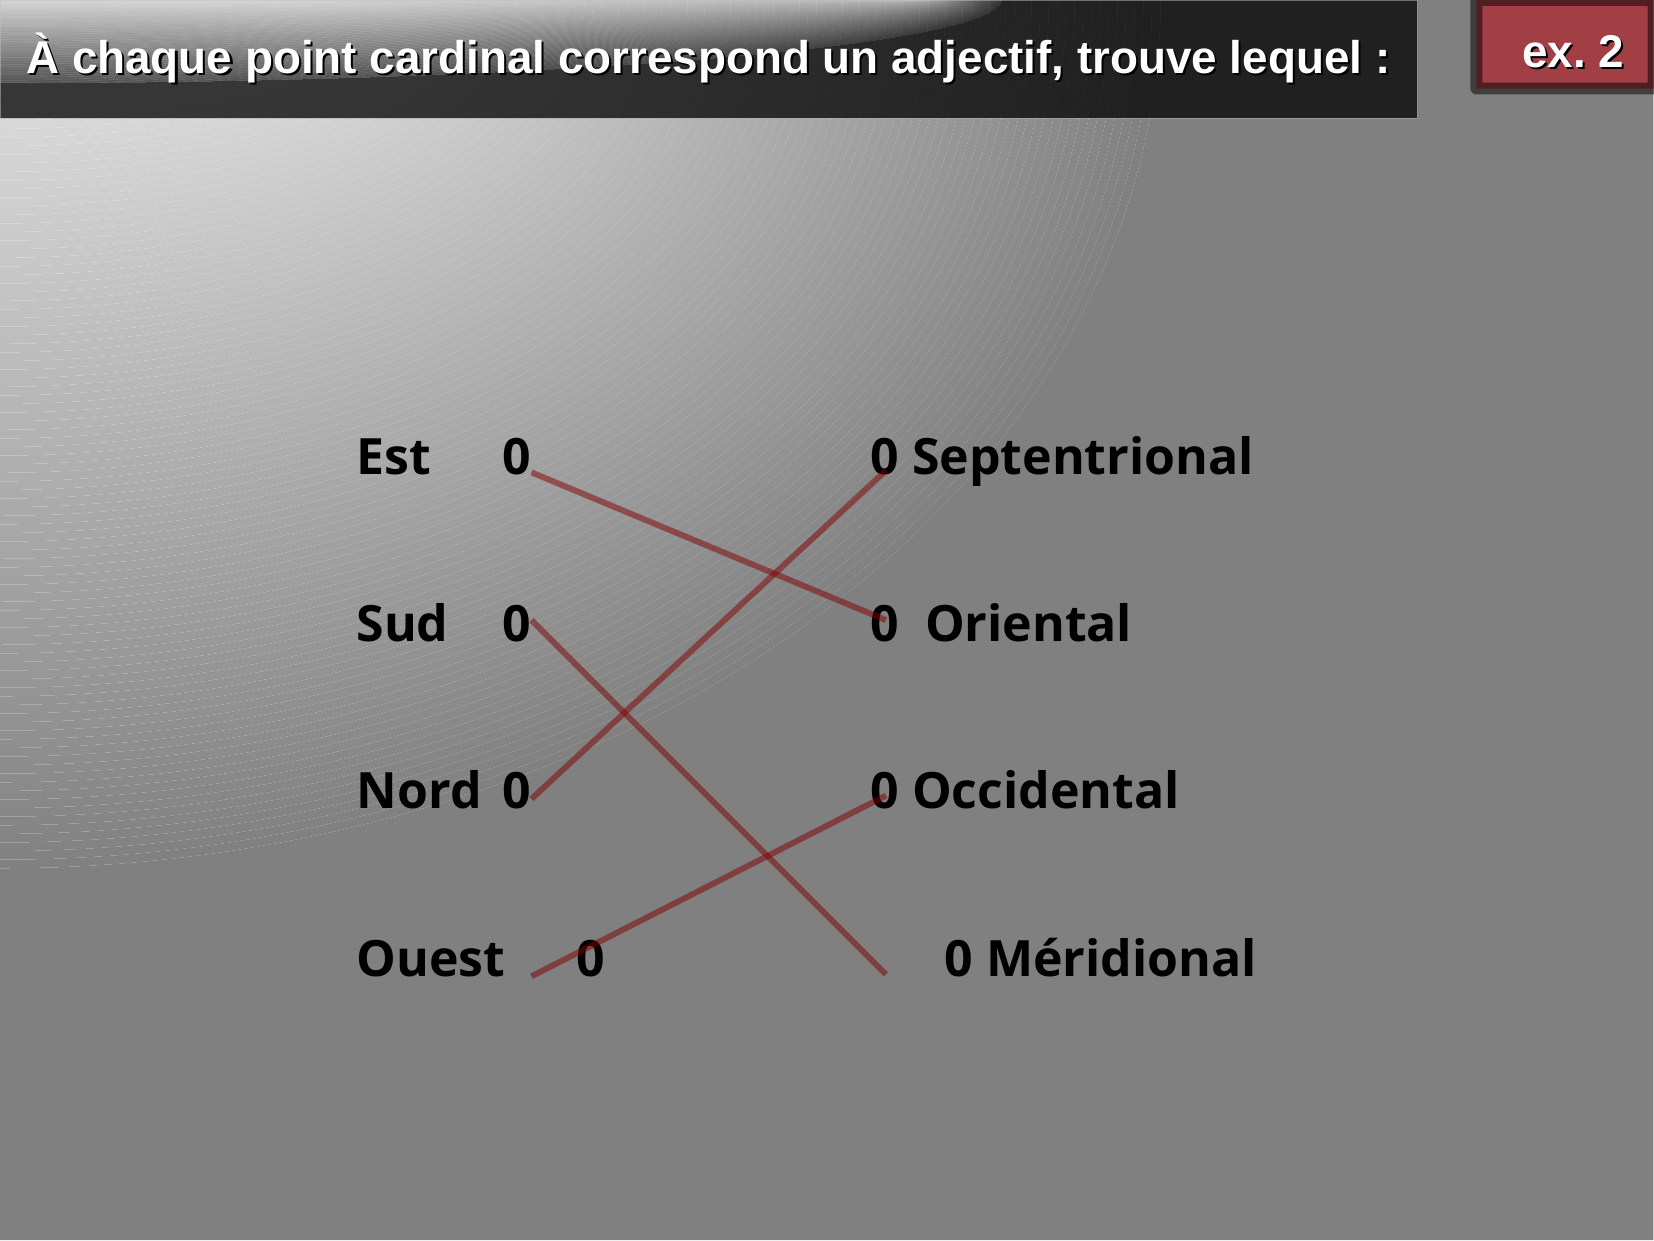

À chaque point cardinal correspond un adjectif, trouve lequel :
ex. 2
Est	0					0 Septentrional
Sud	0					0 Oriental
Nord	0					0 Occidental
Ouest	0					0 Méridional